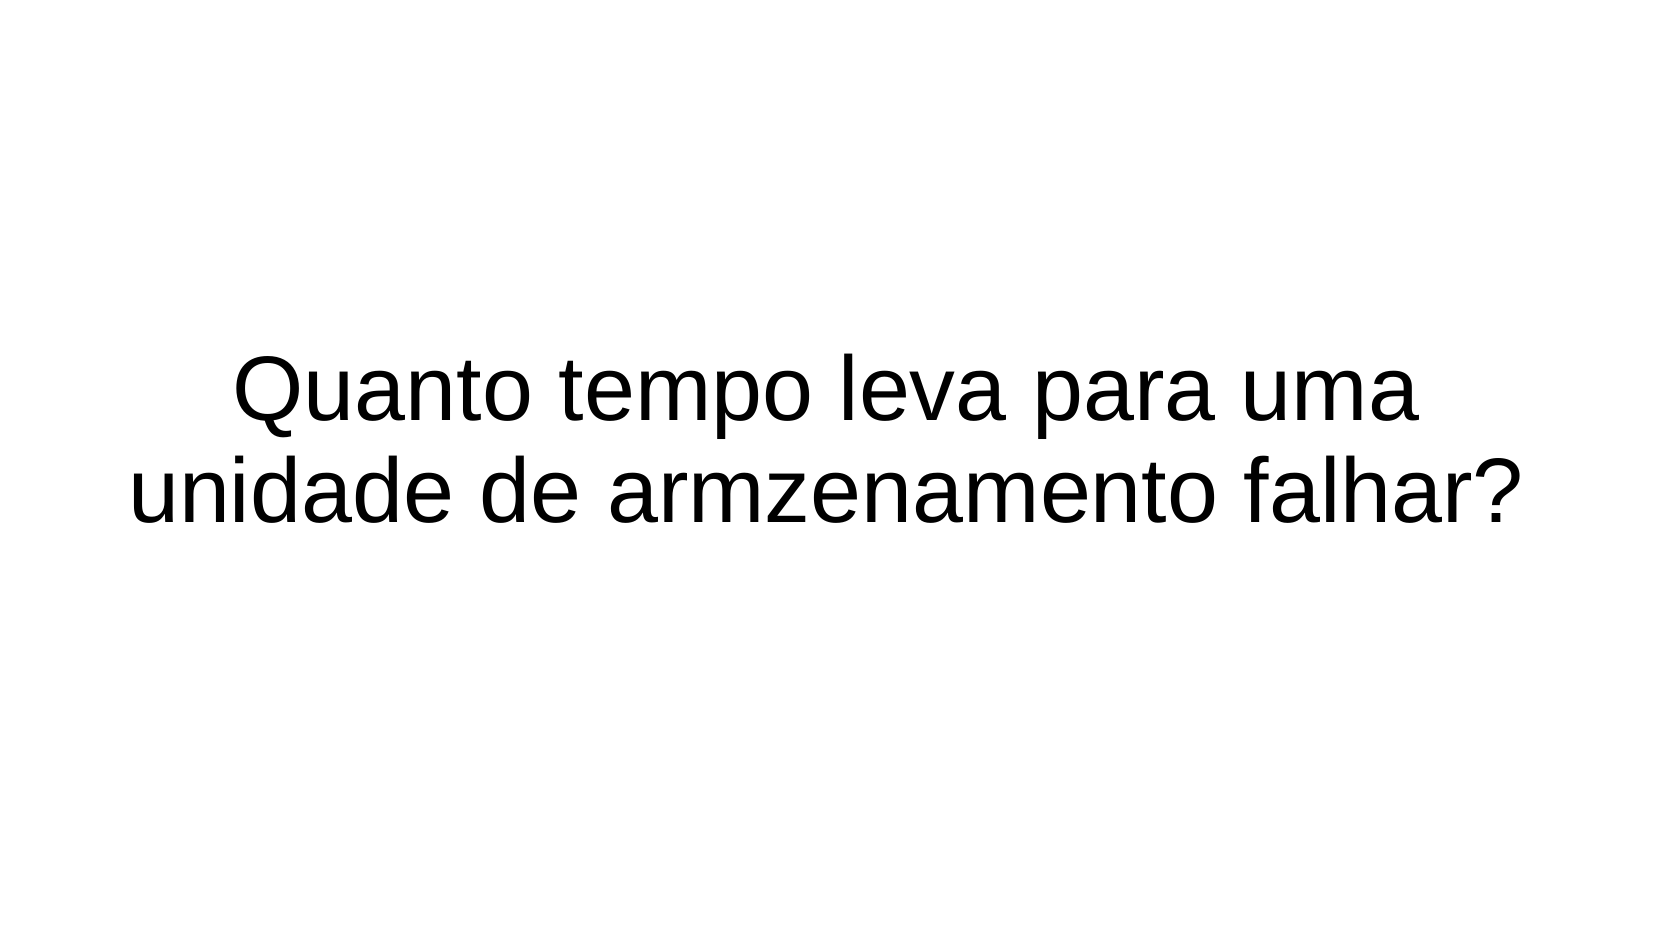

# Quanto tempo leva para uma unidade de armzenamento falhar?